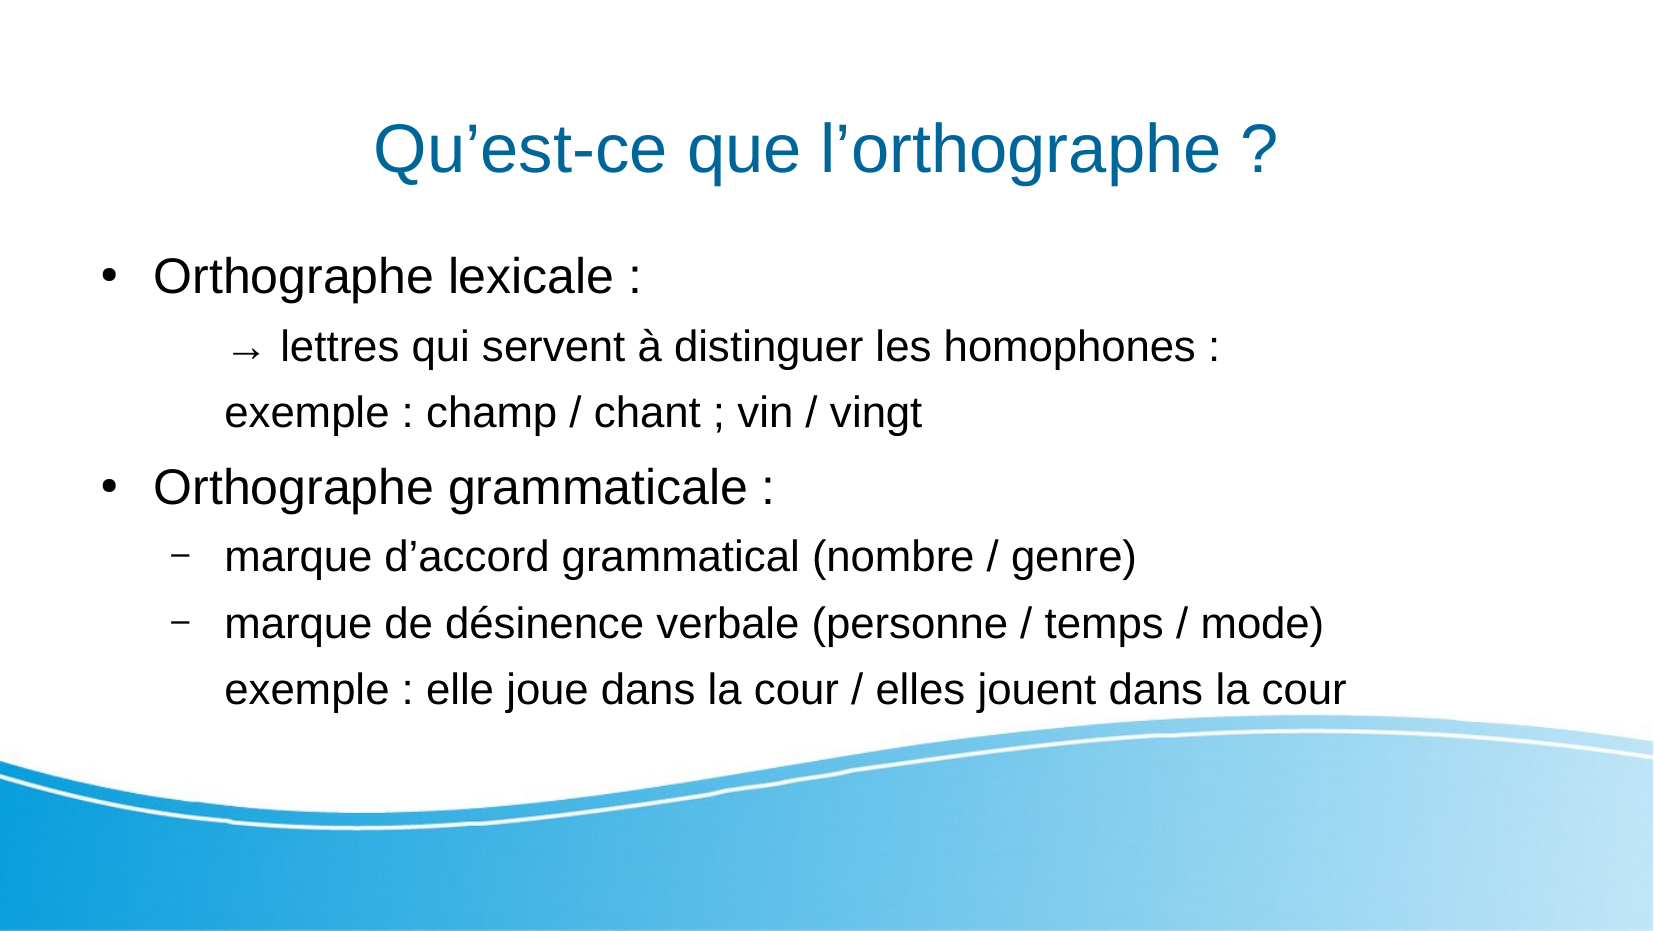

# Qu’est-ce que l’orthographe ?
Orthographe lexicale :
→ lettres qui servent à distinguer les homophones :
exemple : champ / chant ; vin / vingt
Orthographe grammaticale :
marque d’accord grammatical (nombre / genre)
marque de désinence verbale (personne / temps / mode)
exemple : elle joue dans la cour / elles jouent dans la cour